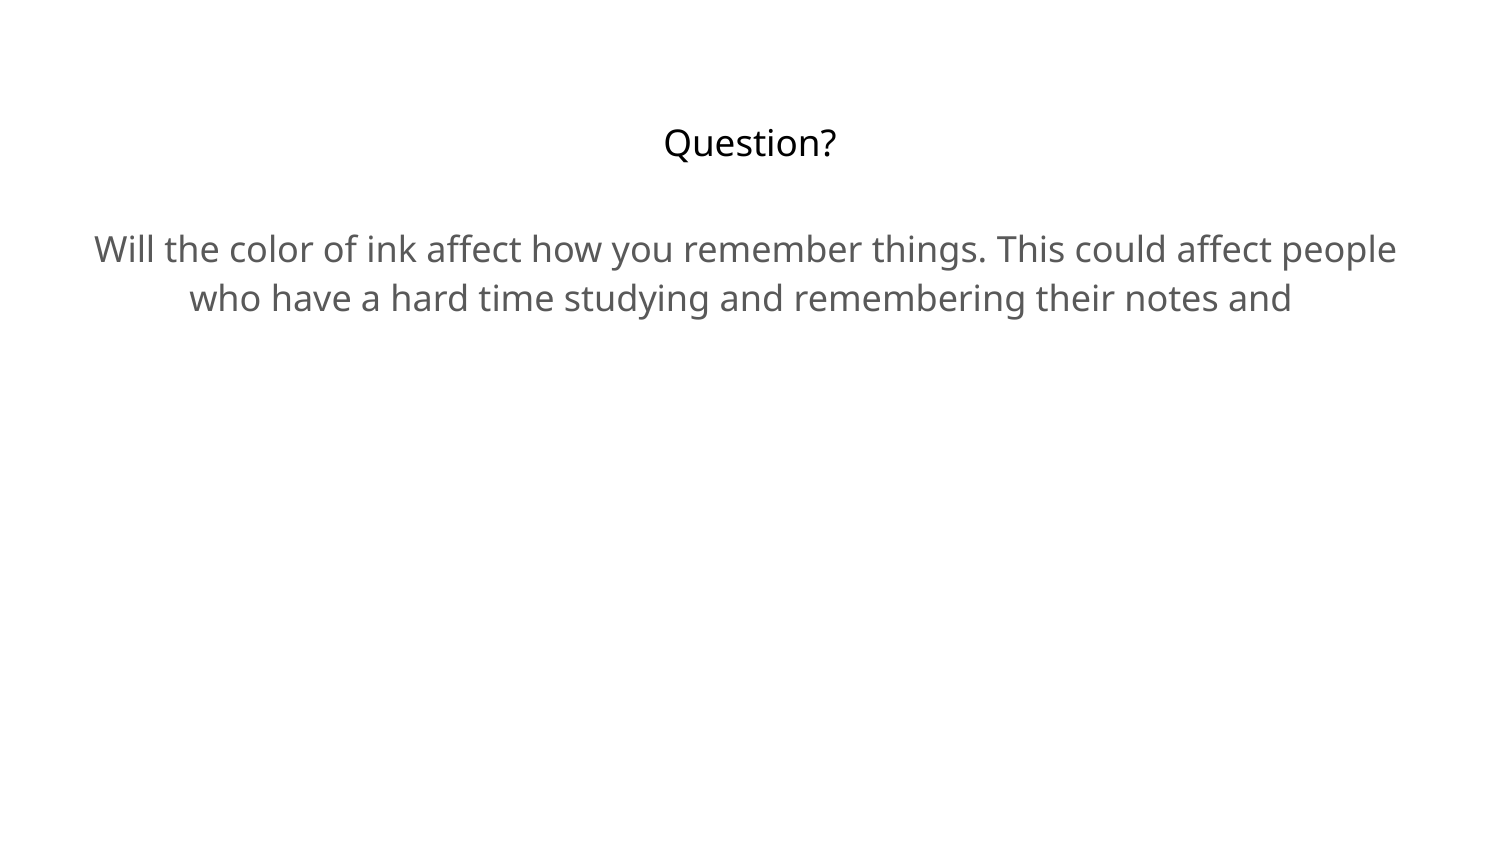

# Question?
Will the color of ink affect how you remember things. This could affect people who have a hard time studying and remembering their notes and